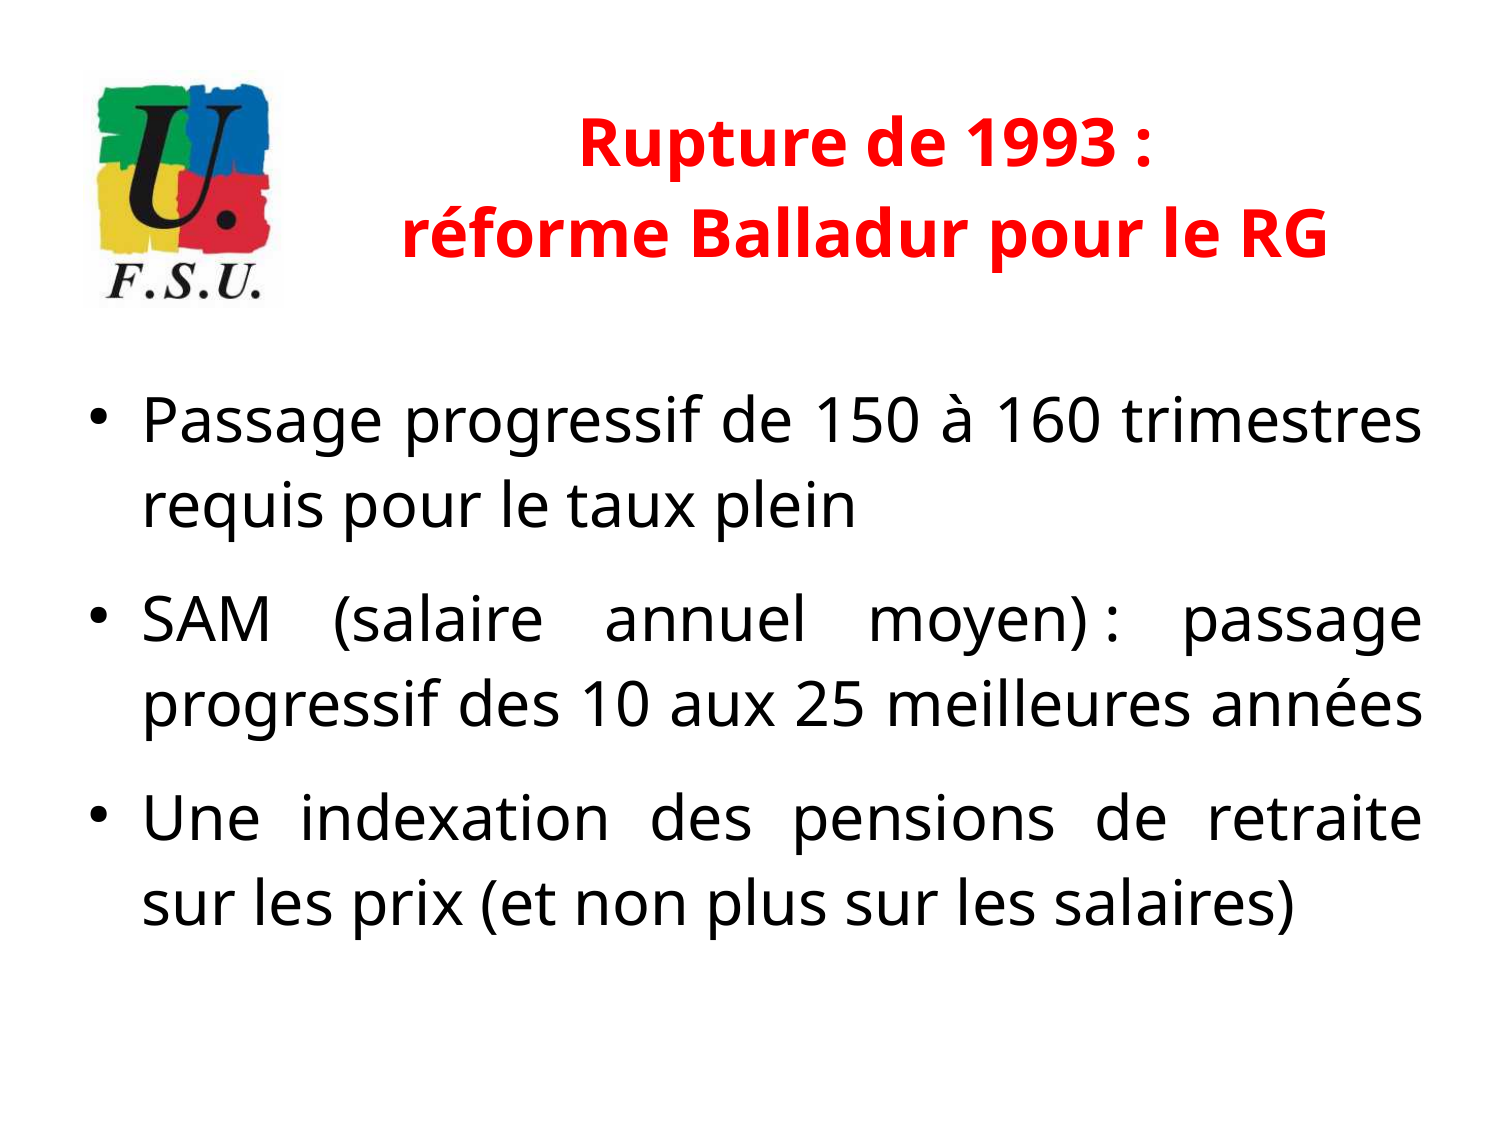

# Rupture de 1993 : réforme Balladur pour le RG
Passage progressif de 150 à 160 trimestres requis pour le taux plein
SAM (salaire annuel moyen) : passage progressif des 10 aux 25 meilleures années
Une indexation des pensions de retraite sur les prix (et non plus sur les salaires)